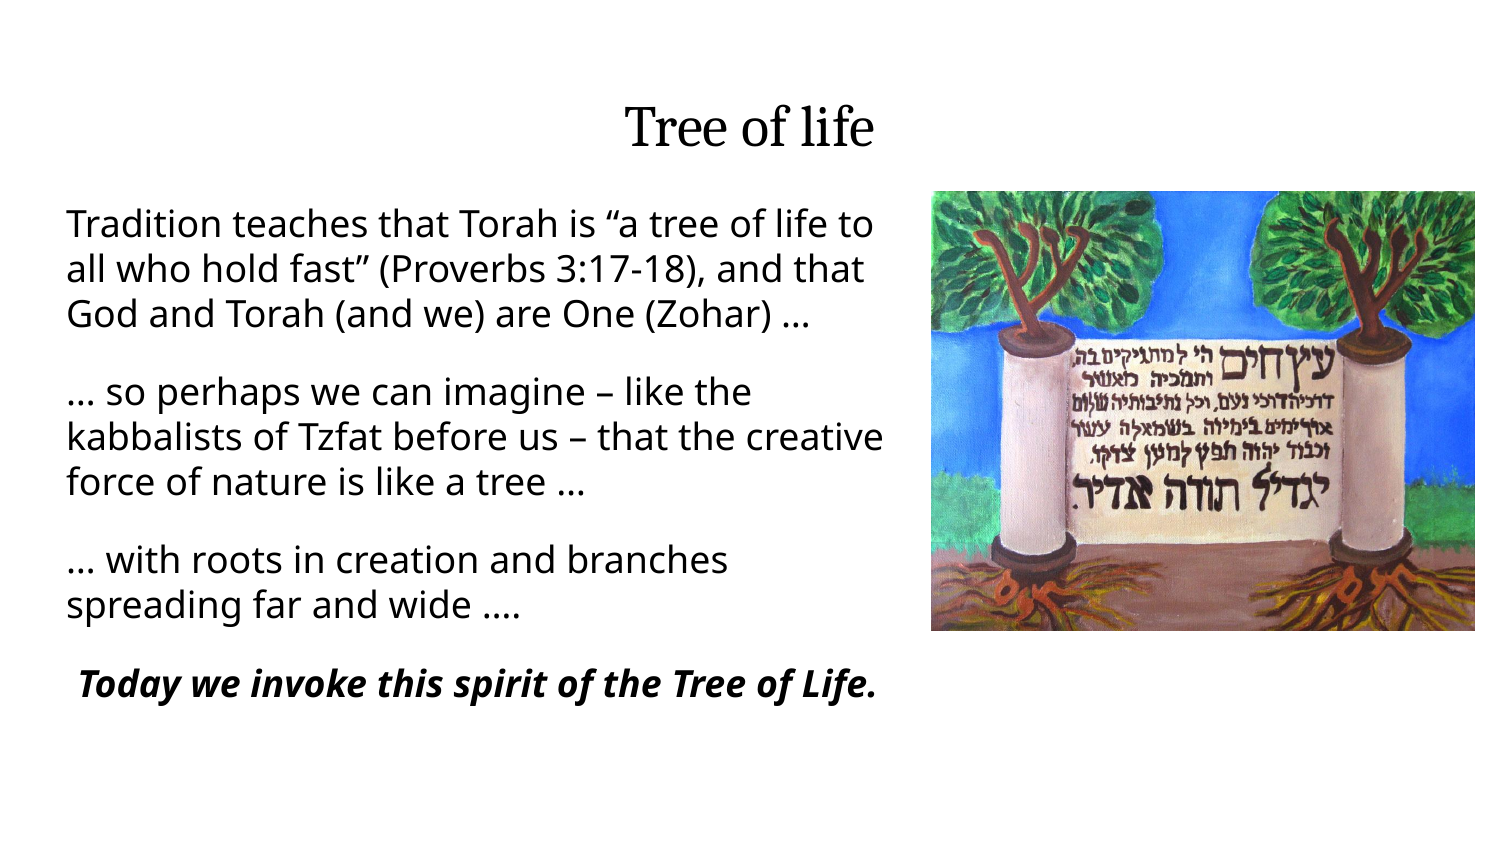

# Tree of life
Tradition teaches that Torah is “a tree of life to all who hold fast” (Proverbs 3:17-18), and that God and Torah (and we) are One (Zohar) …
… so perhaps we can imagine – like the kabbalists of Tzfat before us – that the creative force of nature is like a tree …
… with roots in creation and branches spreading far and wide ….
Today we invoke this spirit of the Tree of Life.